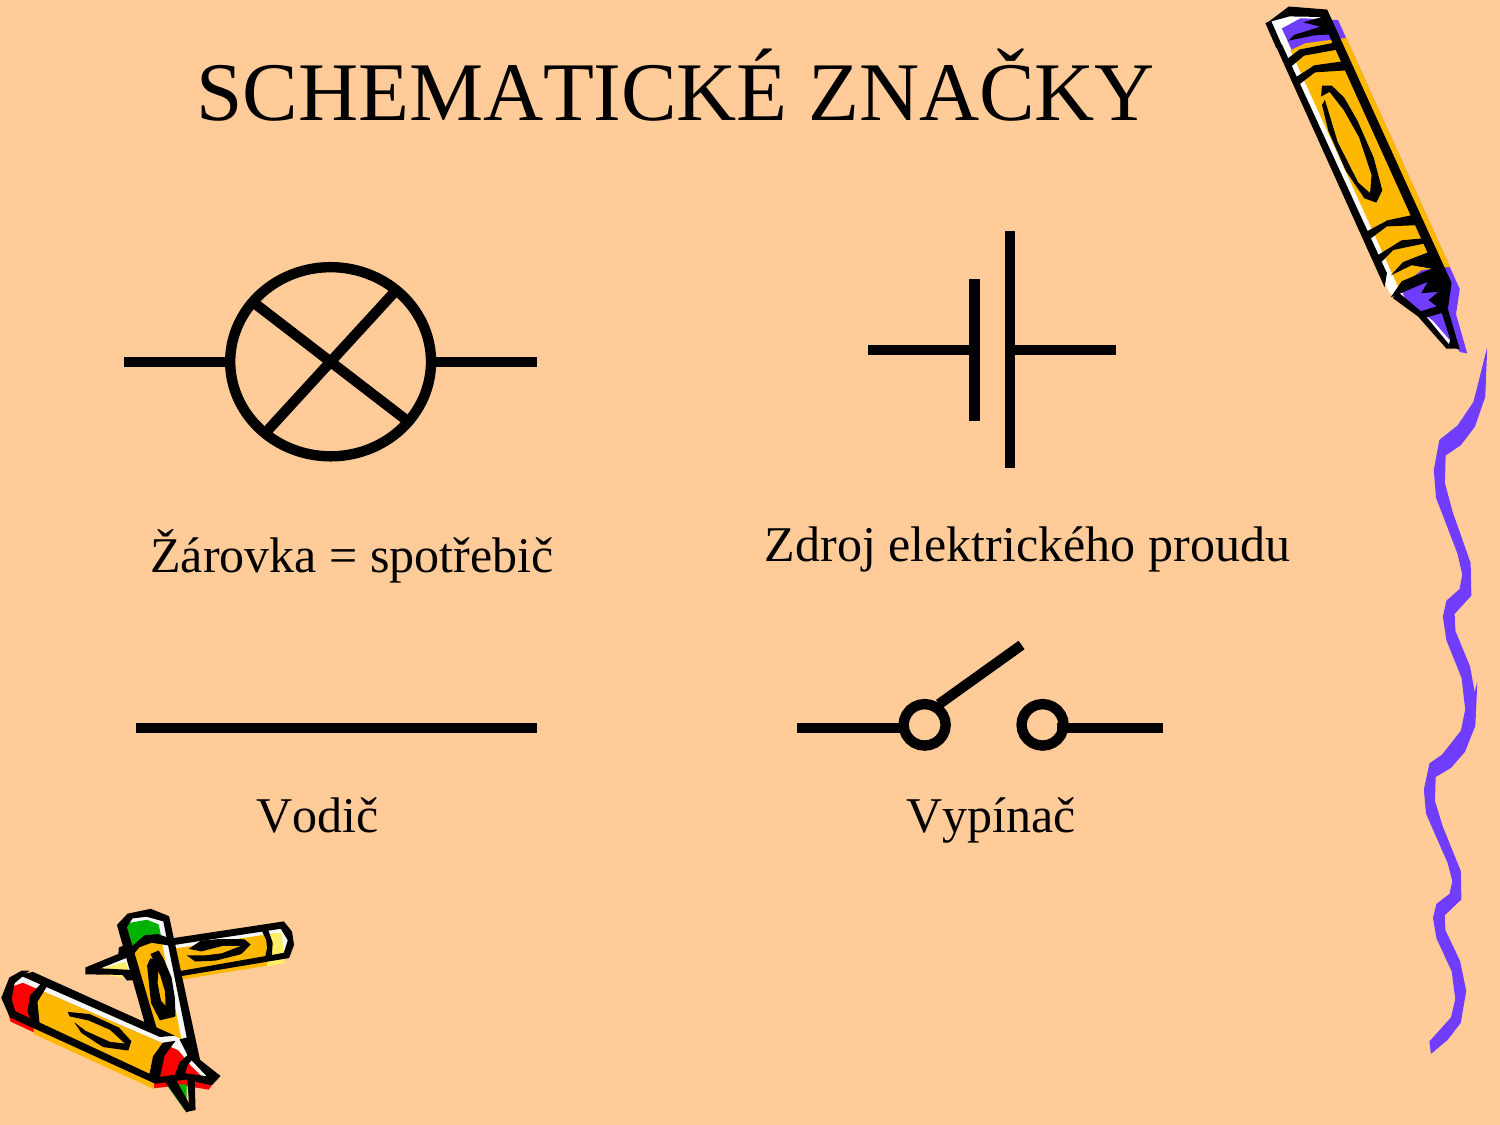

# SCHEMATICKÉ ZNAČKY
Zdroj elektrického proudu
Žárovka = spotřebič
Vodič
Vypínač